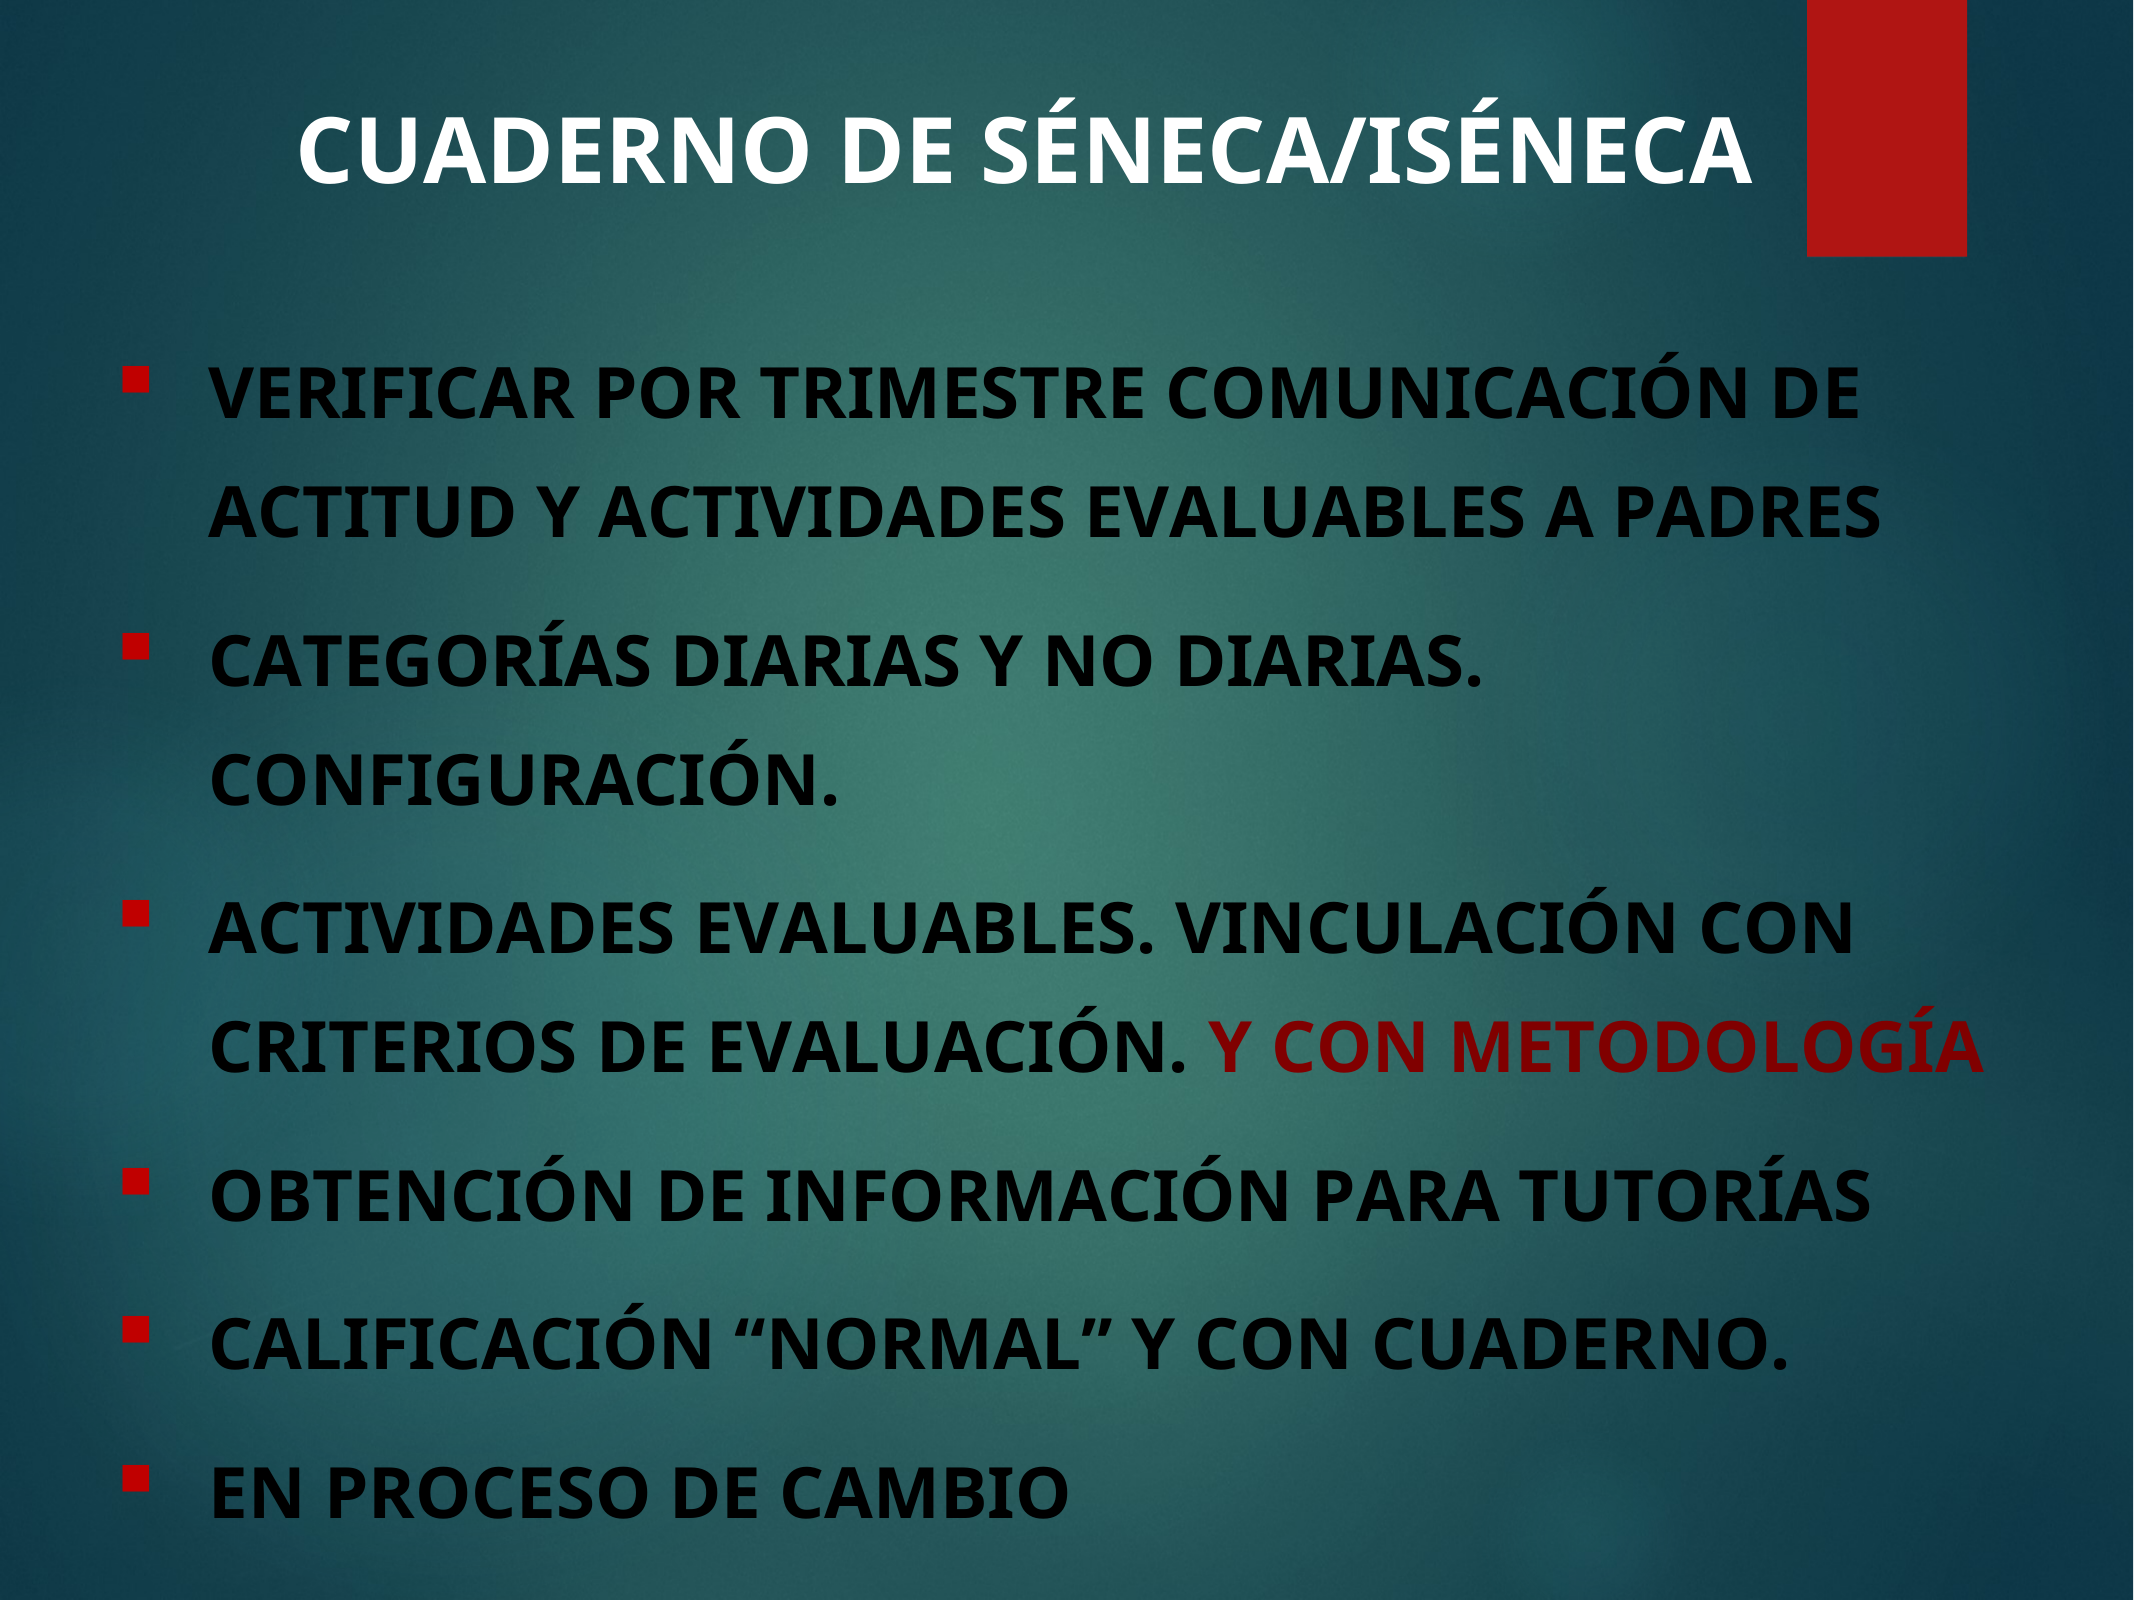

CUADERNO DE SÉNECA/ISÉNECA
VERIFICAR POR TRIMESTRE COMUNICACIÓN DE ACTITUD Y ACTIVIDADES EVALUABLES A PADRES
CATEGORÍAS DIARIAS Y NO DIARIAS. CONFIGURACIÓN.
ACTIVIDADES EVALUABLES. VINCULACIÓN CON CRITERIOS DE EVALUACIÓN. Y CON METODOLOGÍA
OBTENCIÓN DE INFORMACIÓN PARA TUTORÍAS
CALIFICACIÓN “NORMAL” Y CON CUADERNO.
EN PROCESO DE CAMBIO